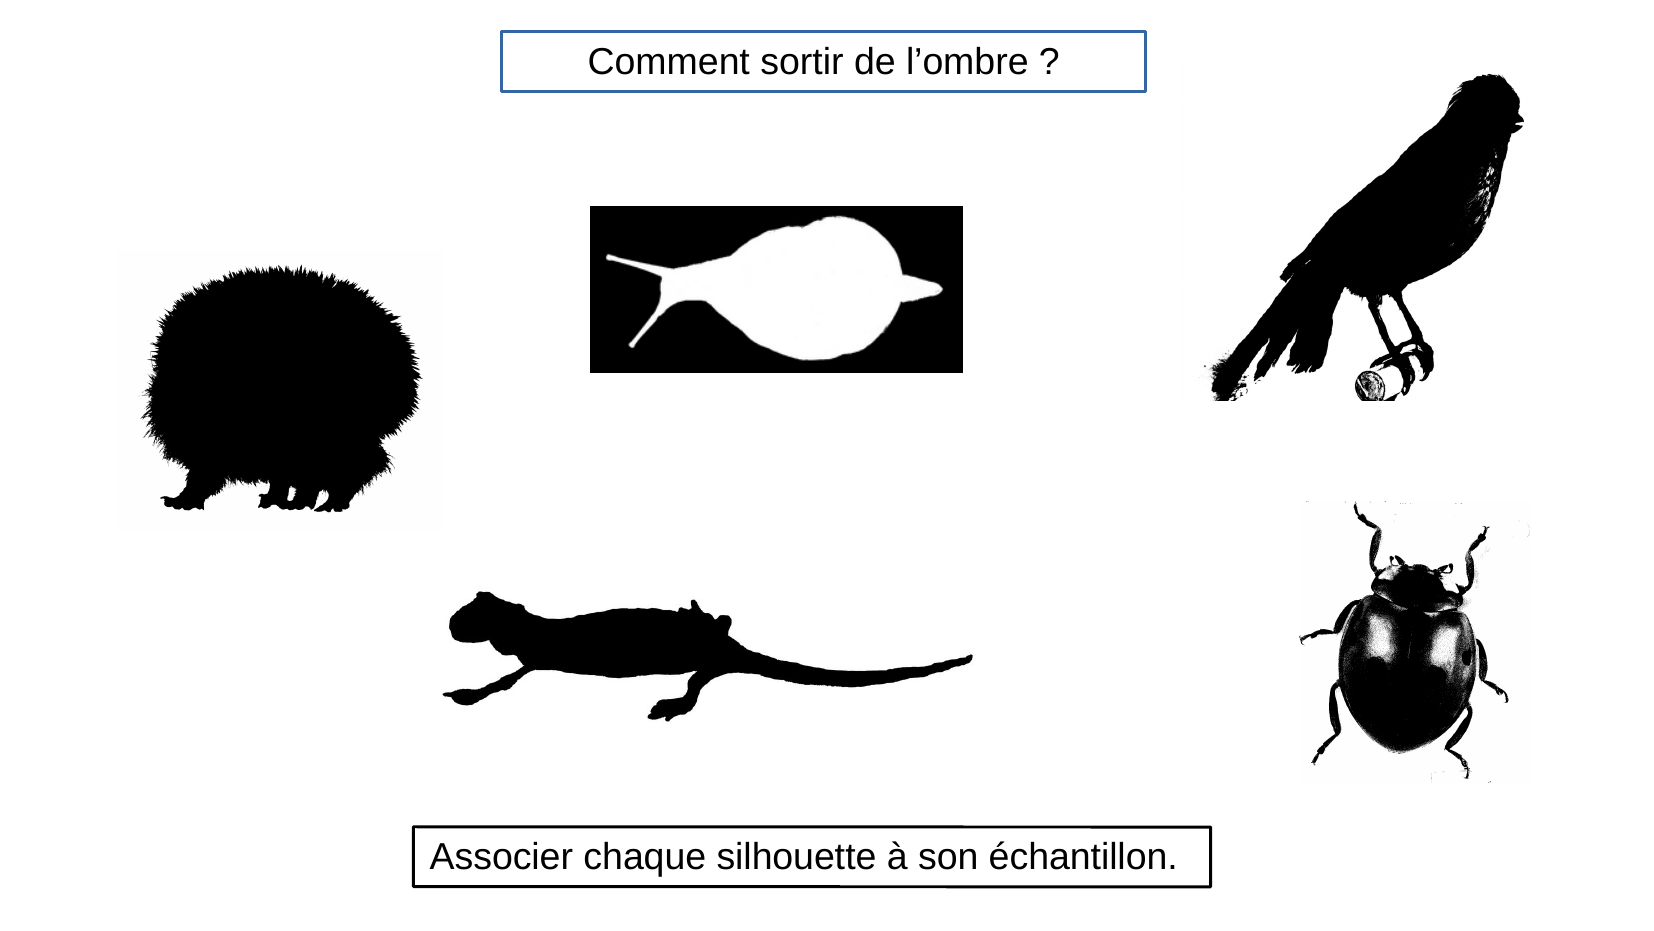

Comment sortir de l’ombre ?
Associer chaque silhouette à son échantillon.